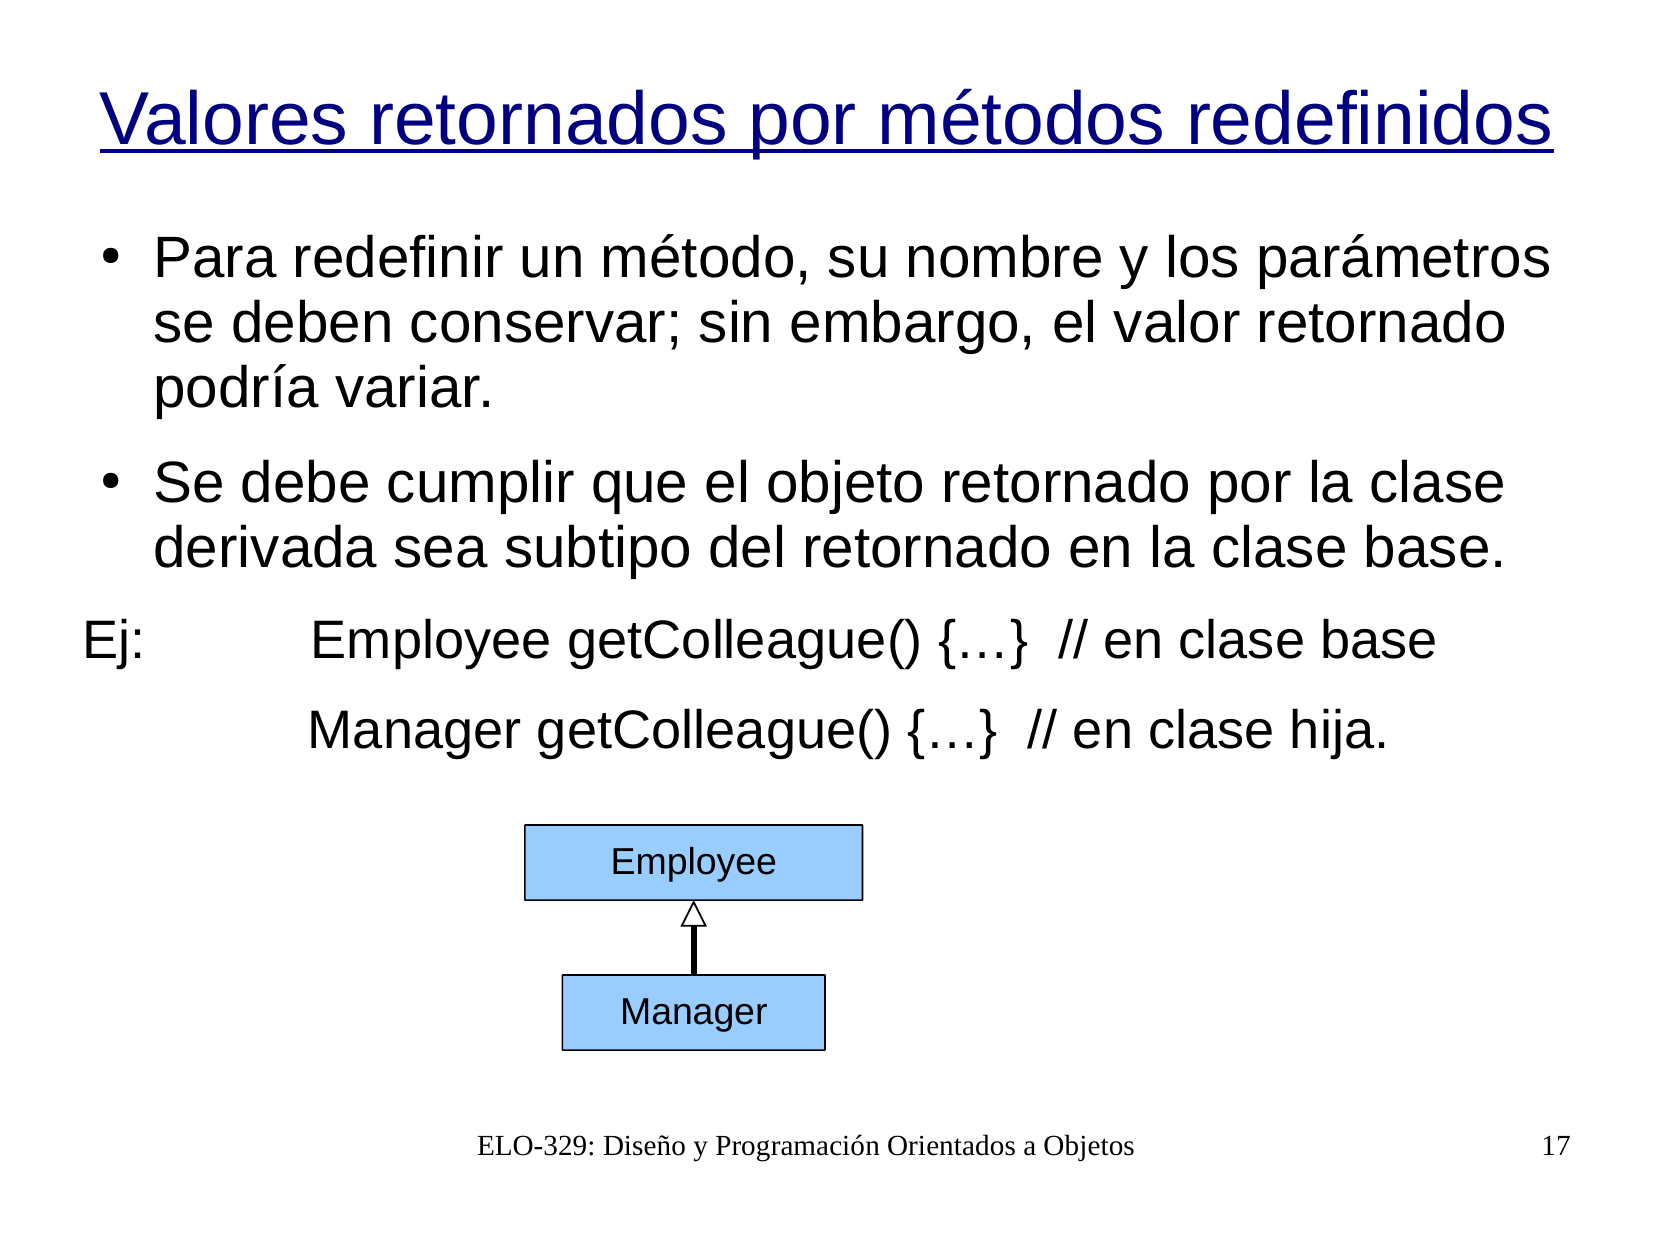

# Valores retornados por métodos redefinidos
Para redefinir un método, su nombre y los parámetros se deben conservar; sin embargo, el valor retornado podría variar.
Se debe cumplir que el objeto retornado por la clase derivada sea subtipo del retornado en la clase base.
Ej: Employee getColleague() {…} // en clase base
 Manager getColleague() {…} // en clase hija.
Employee
Manager
17